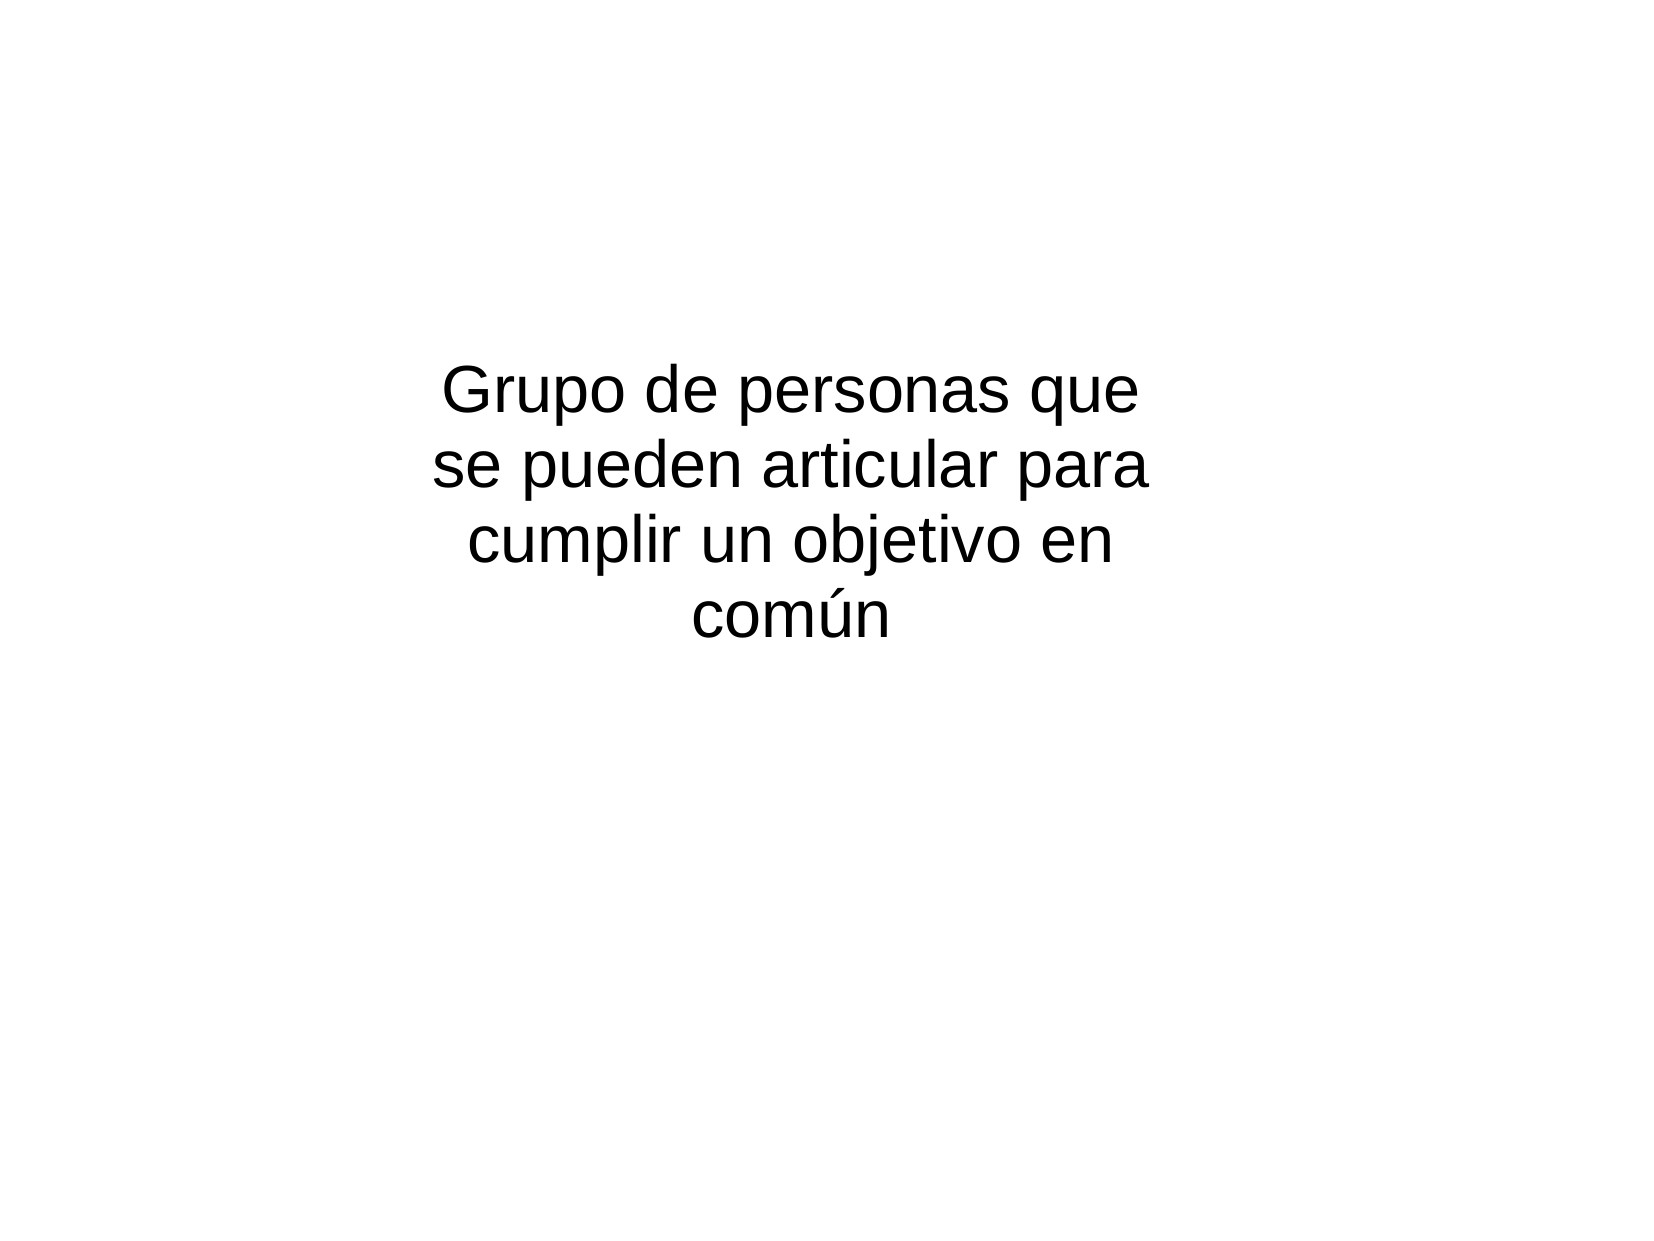

# Grupo de personas que se pueden articular para cumplir un objetivo en común